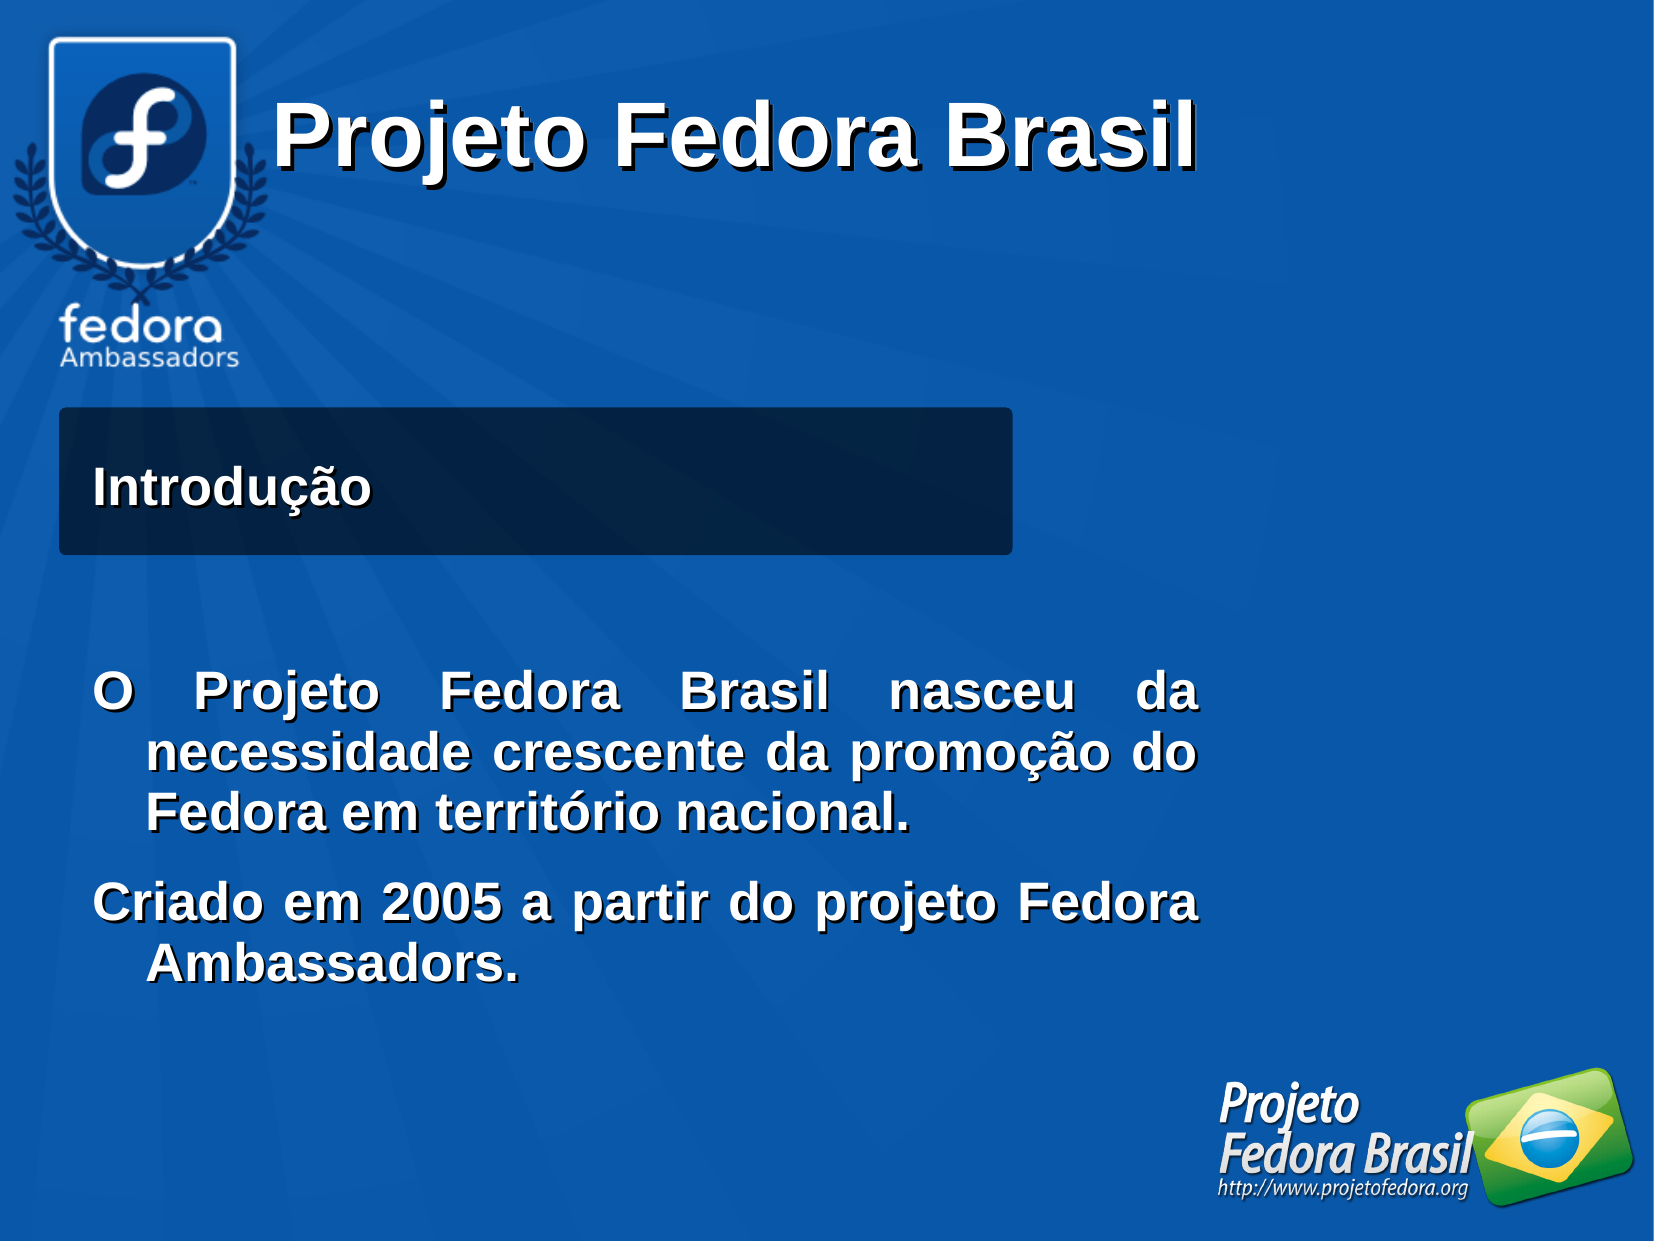

# Projeto Fedora Brasil
Introdução
O Projeto Fedora Brasil nasceu da necessidade crescente da promoção do Fedora em território nacional.
Criado em 2005 a partir do projeto Fedora Ambassadors.